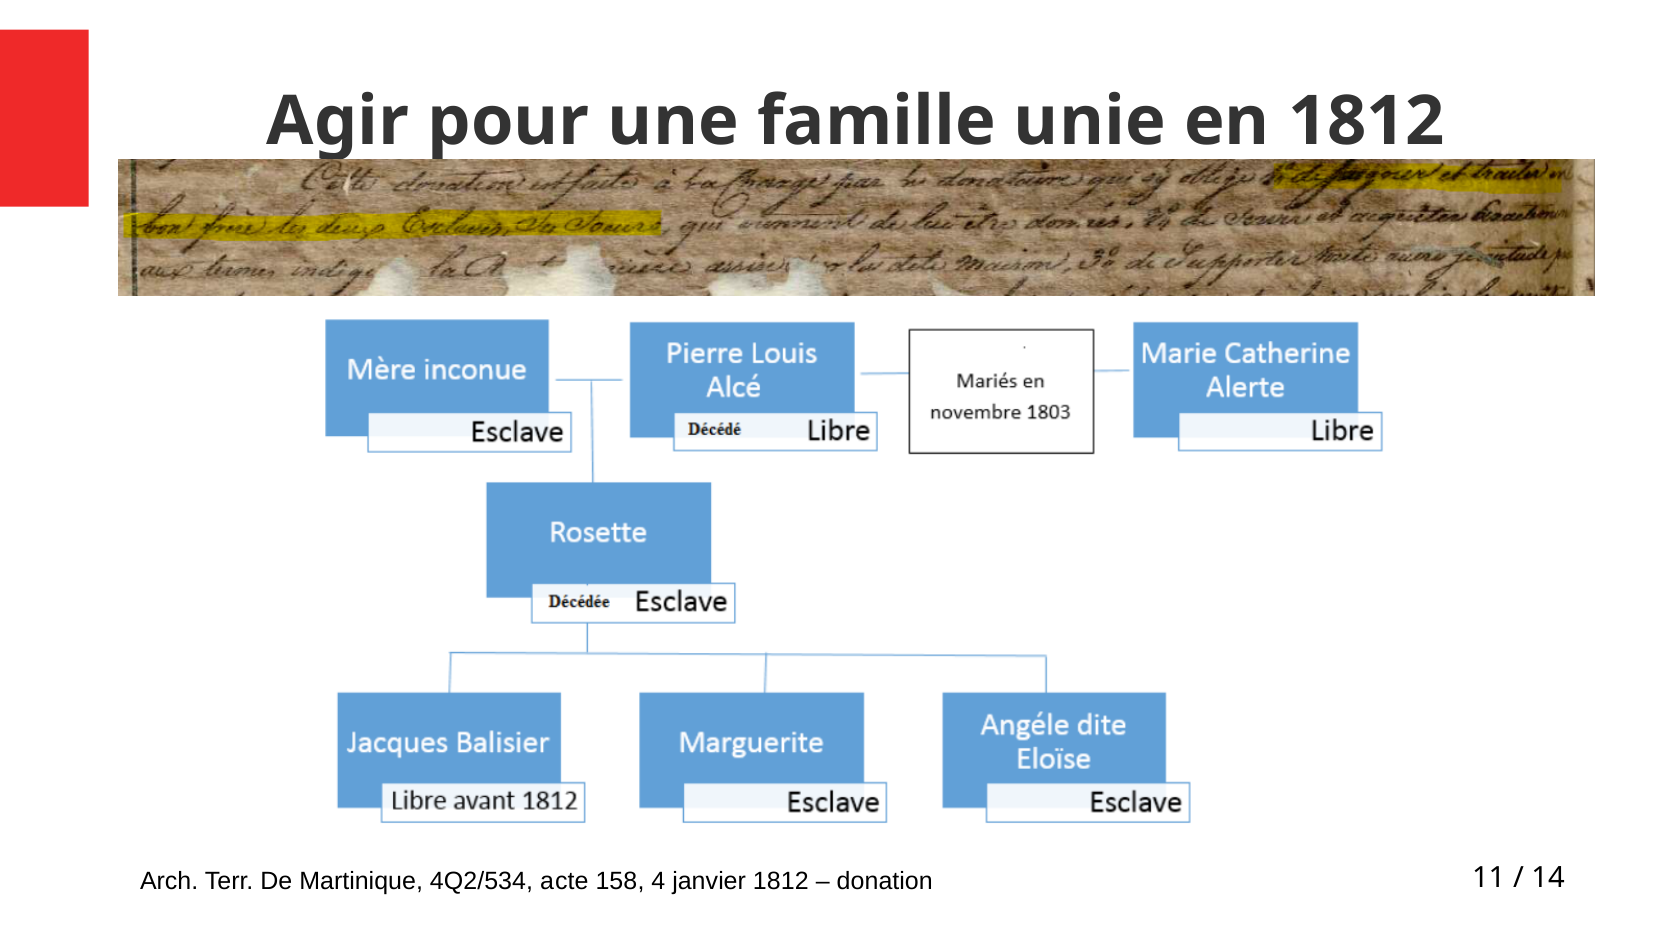

# Agir pour une famille unie en 1812
11
 Arch. Terr. De Martinique, 4Q2/534, acte 158, 4 janvier 1812 – donation